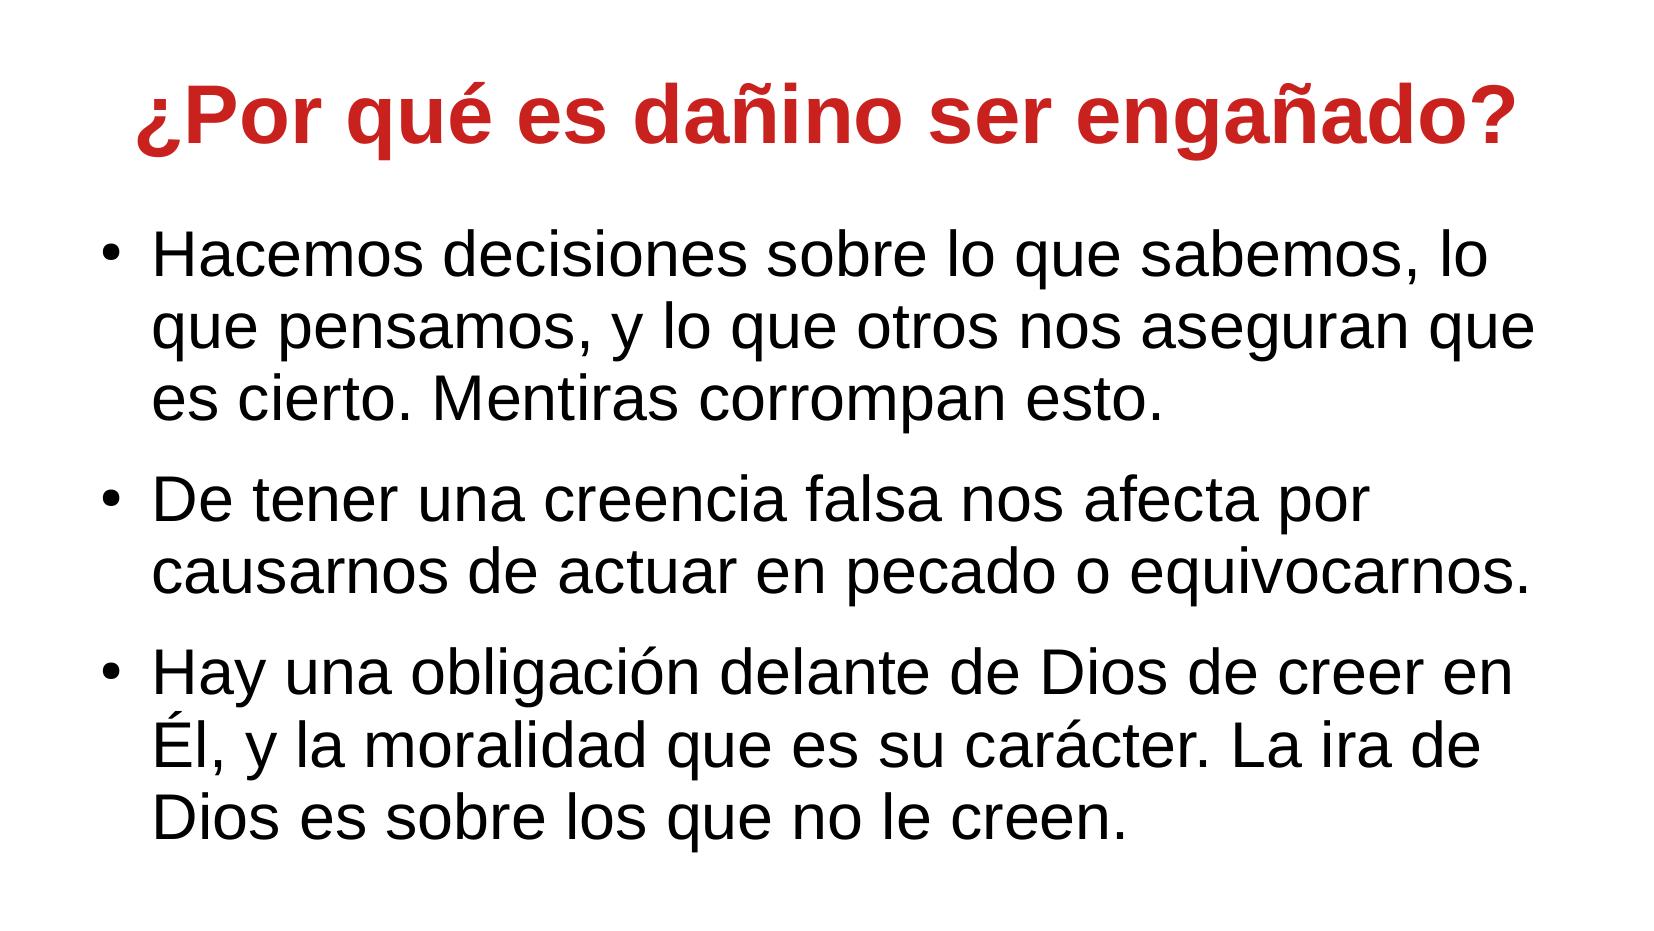

# ¿Por qué es dañino ser engañado?
Hacemos decisiones sobre lo que sabemos, lo que pensamos, y lo que otros nos aseguran que es cierto. Mentiras corrompan esto.
De tener una creencia falsa nos afecta por causarnos de actuar en pecado o equivocarnos.
Hay una obligación delante de Dios de creer en Él, y la moralidad que es su carácter. La ira de Dios es sobre los que no le creen.